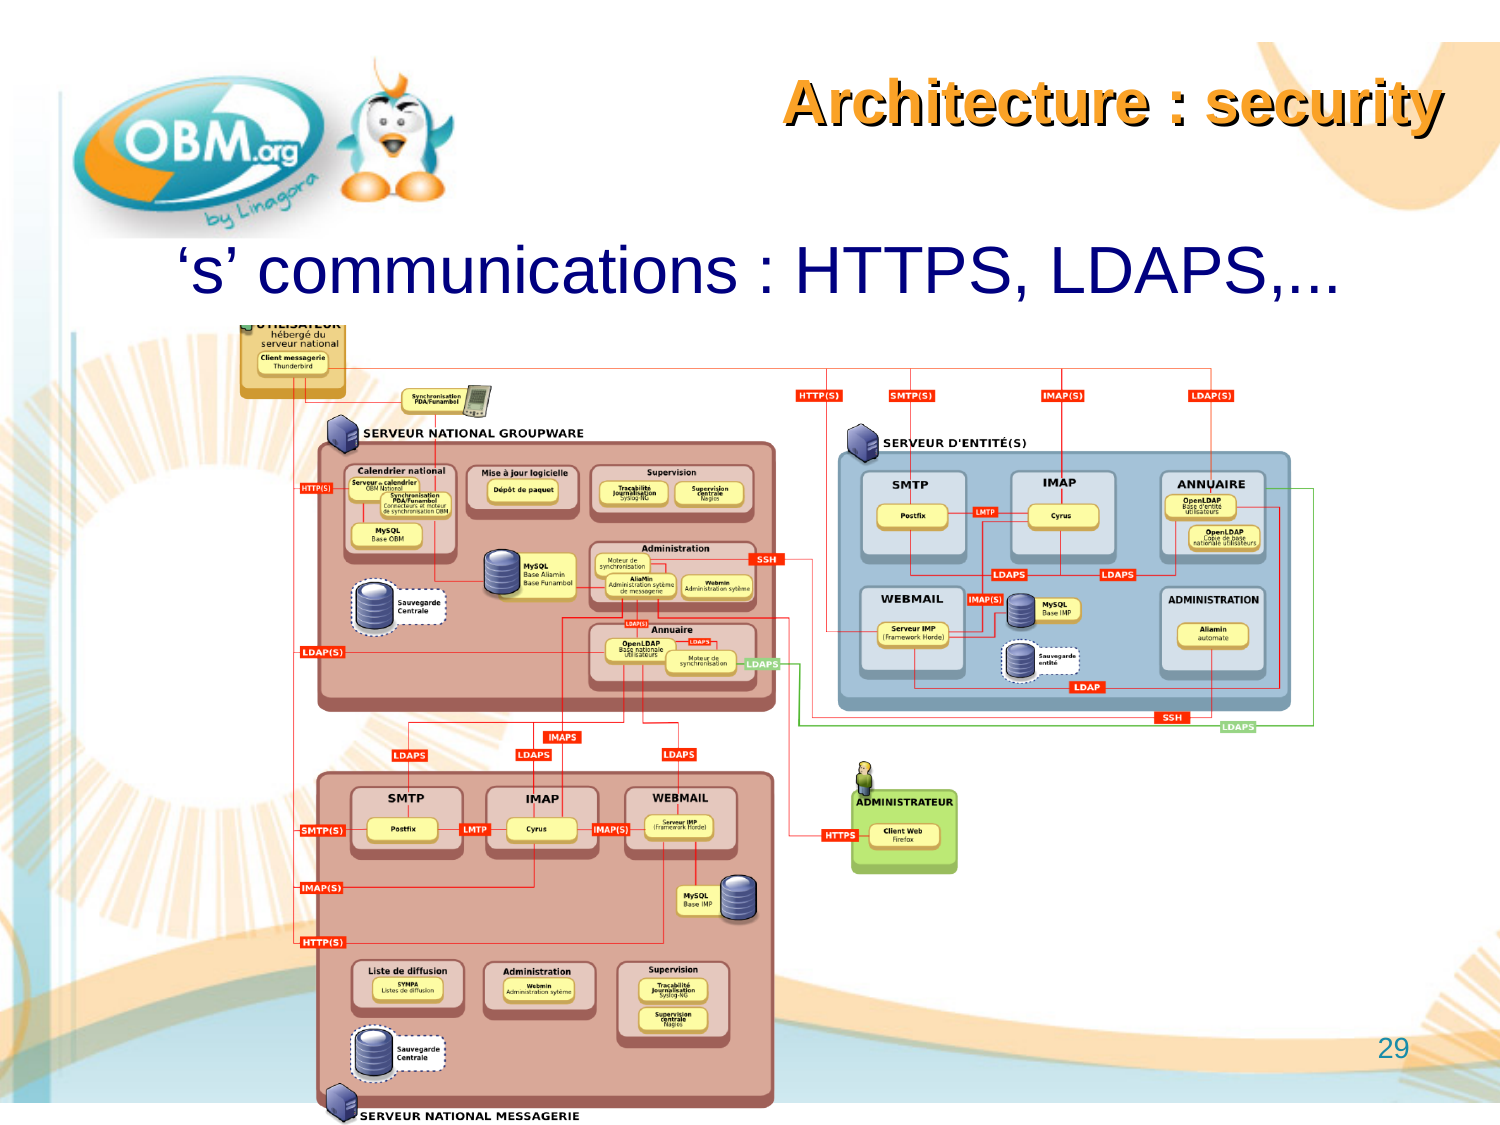

# Architecture : security
‘s’ communications : HTTPS, LDAPS,...
29